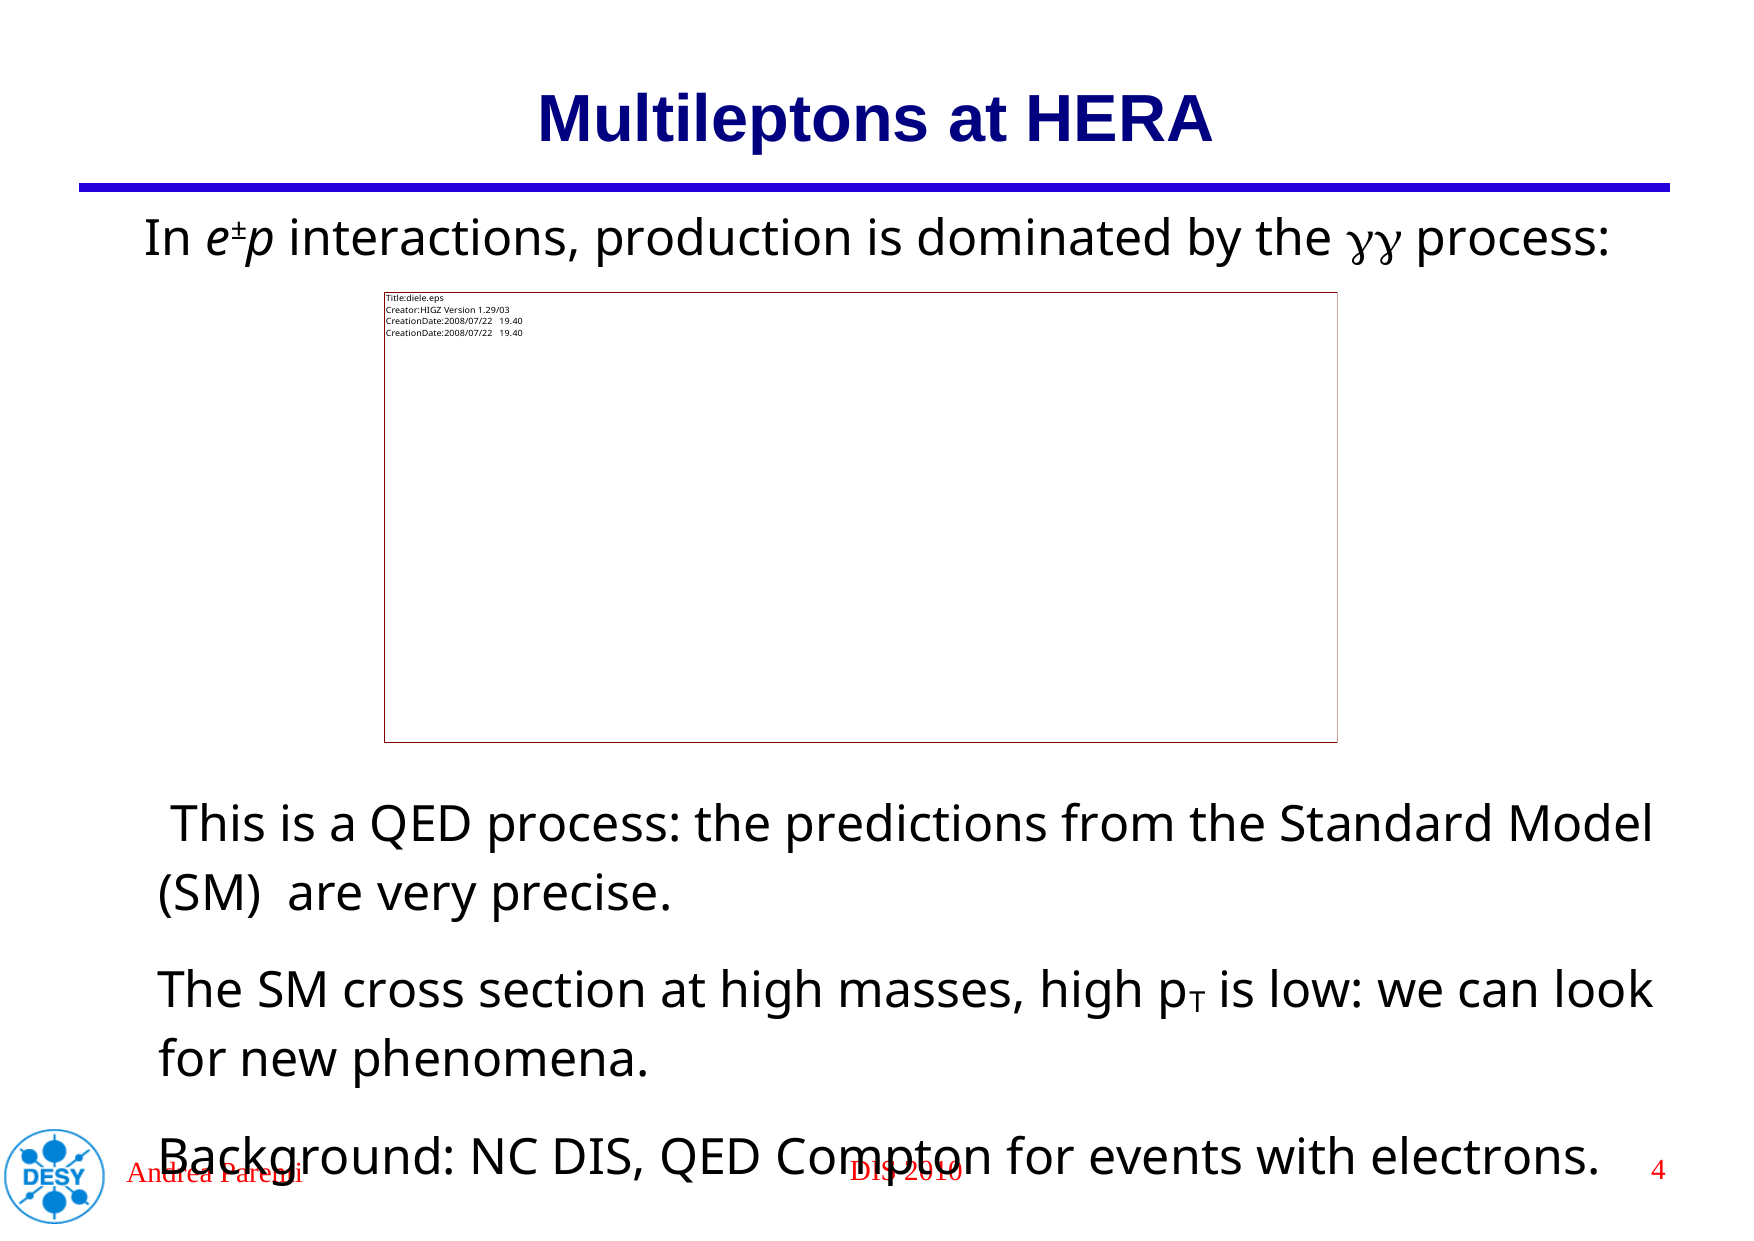

# Multileptons at HERA
 In e±p interactions, production is dominated by the gg process:
 This is a QED process: the predictions from the Standard Model (SM) are very precise.
 The SM cross section at high masses, high pT is low: we can look for new phenomena.
 Background: NC DIS, QED Compton for events with electrons.
4